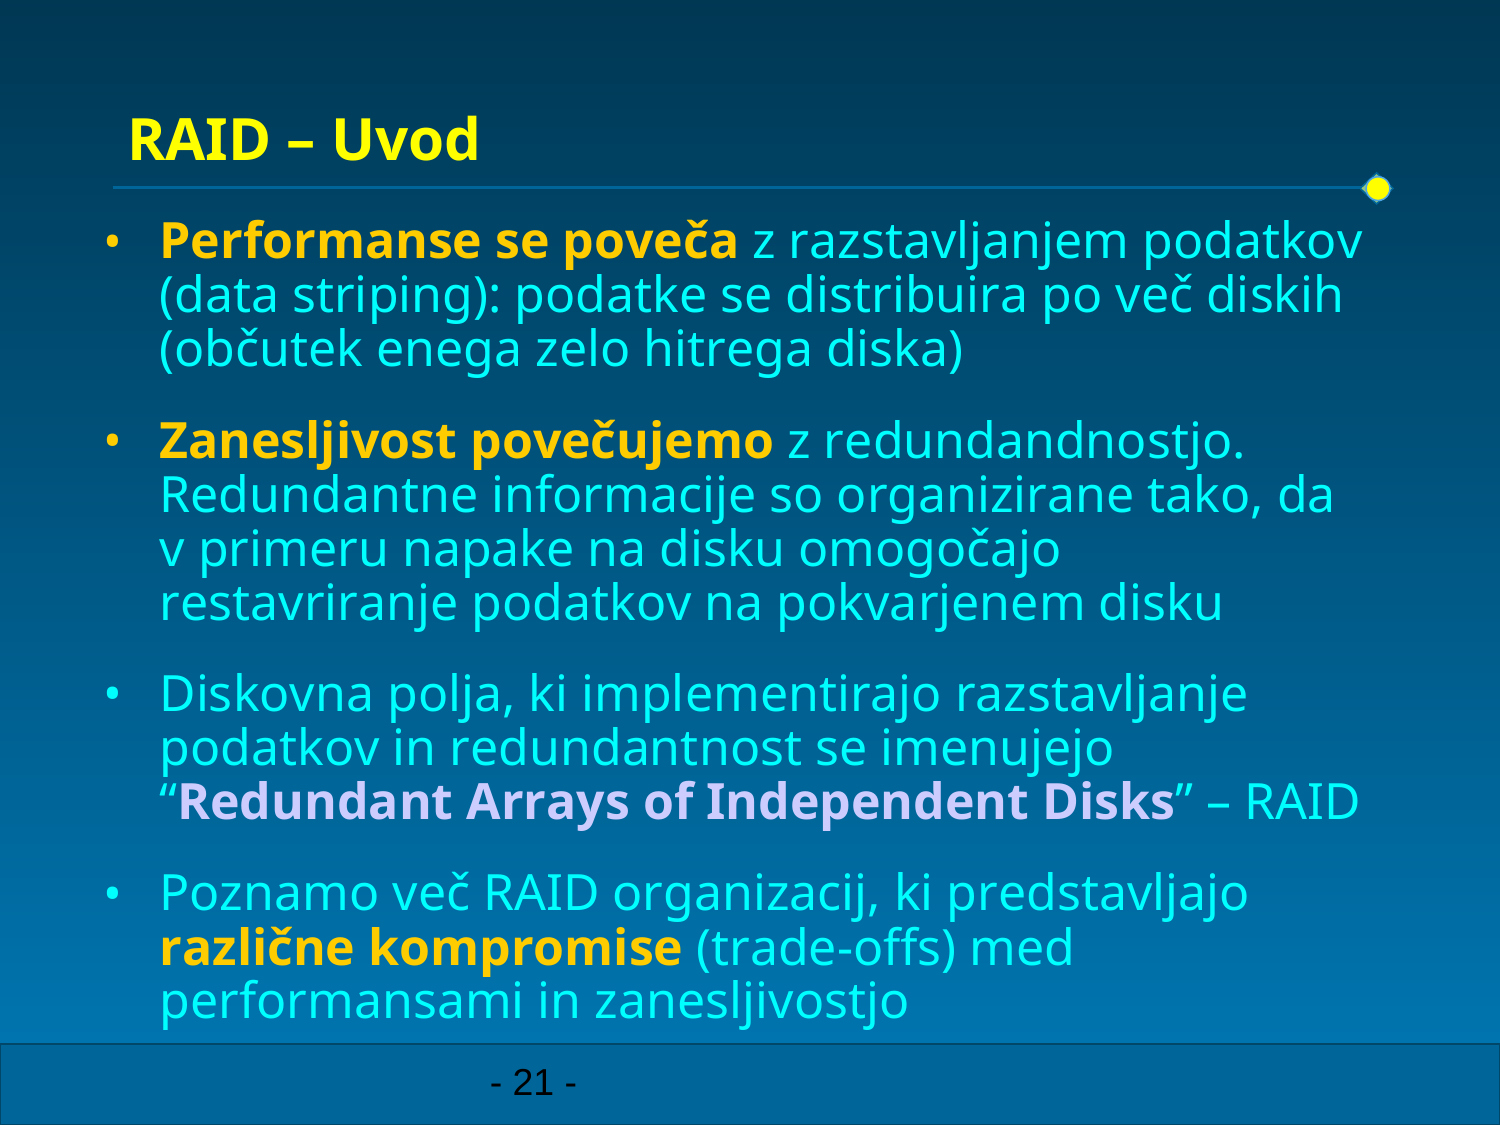

# RAID – Uvod
Performanse se poveča z razstavljanjem podatkov (data striping): podatke se distribuira po več diskih (občutek enega zelo hitrega diska)
Zanesljivost povečujemo z redundandnostjo. Redundantne informacije so organizirane tako, da v primeru napake na disku omogočajo restavriranje podatkov na pokvarjenem disku
Diskovna polja, ki implementirajo razstavljanje podatkov in redundantnost se imenujejo “Redundant Arrays of Independent Disks” – RAID
Poznamo več RAID organizacij, ki predstavljajo različne kompromise (trade-offs) med performansami in zanesljivostjo